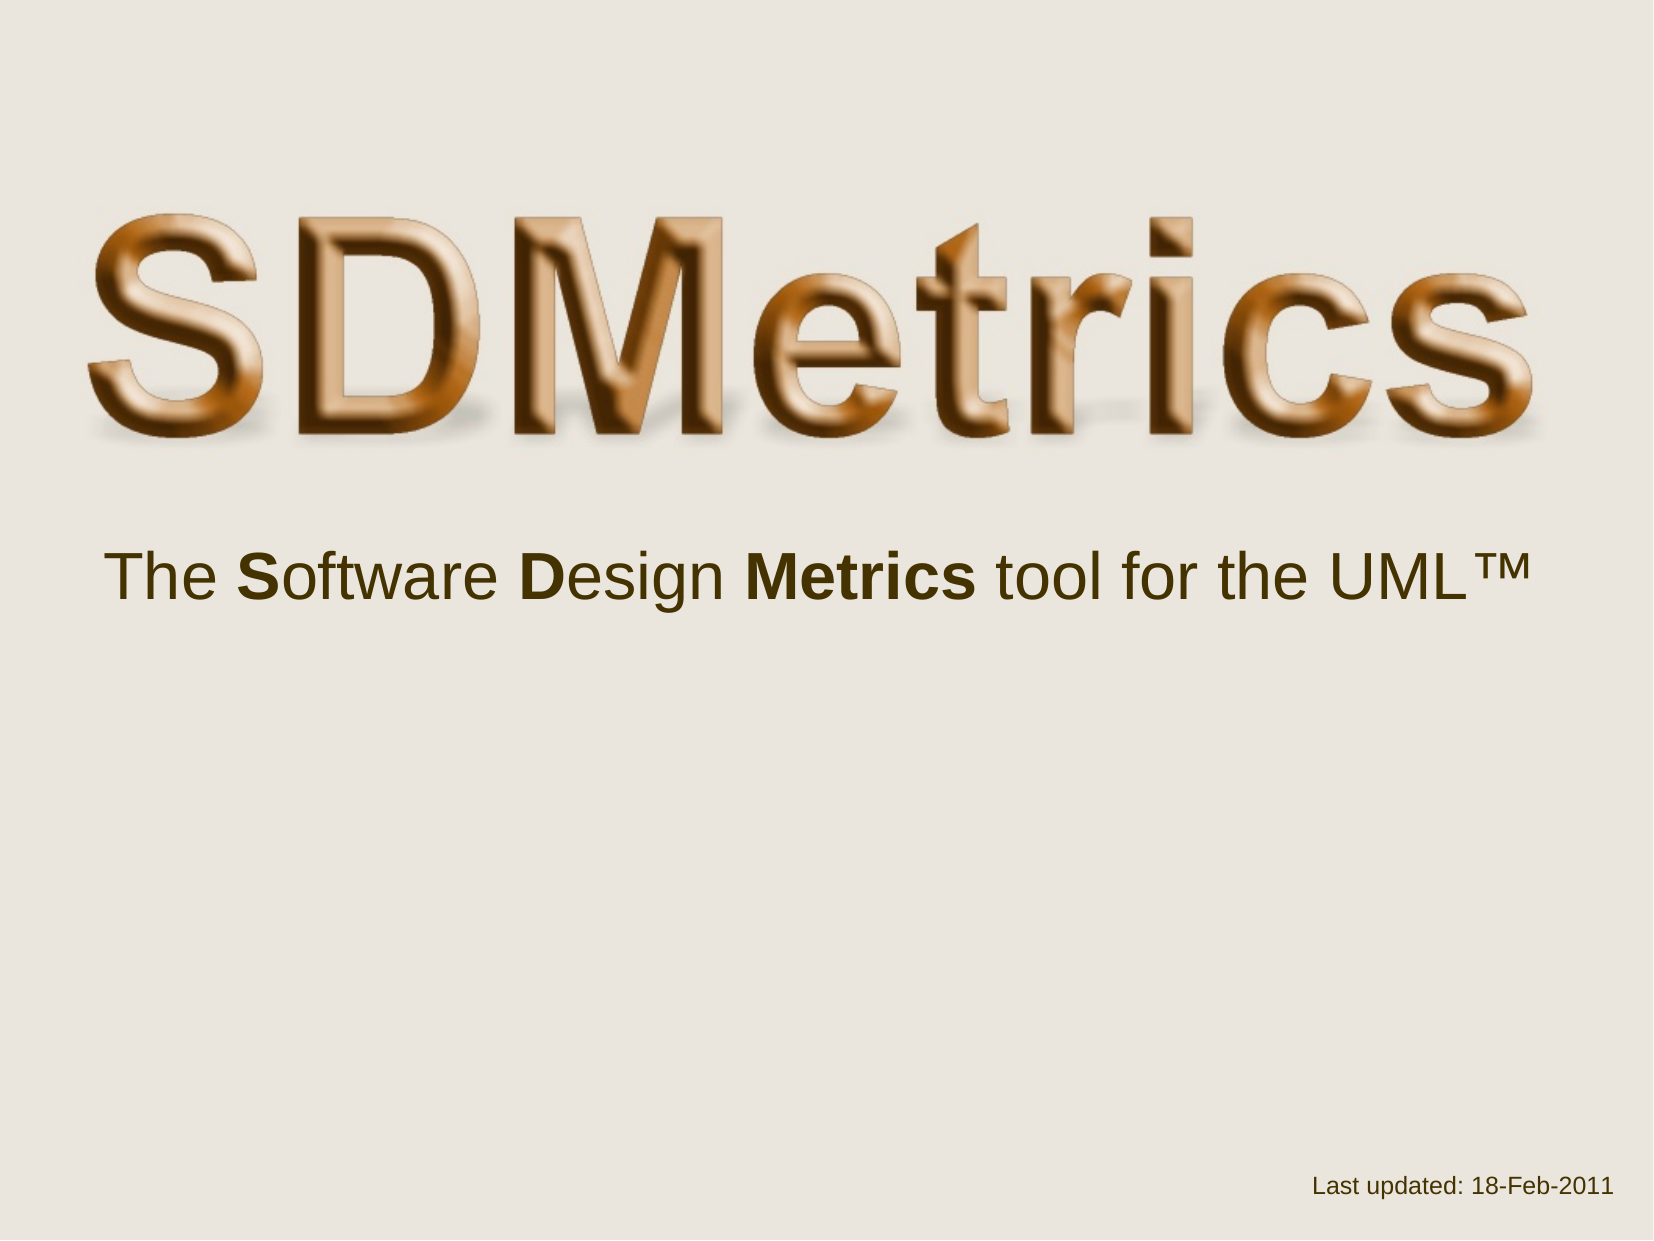

The Software Design Metrics tool for the UML™
Last updated: 18-Feb-2011